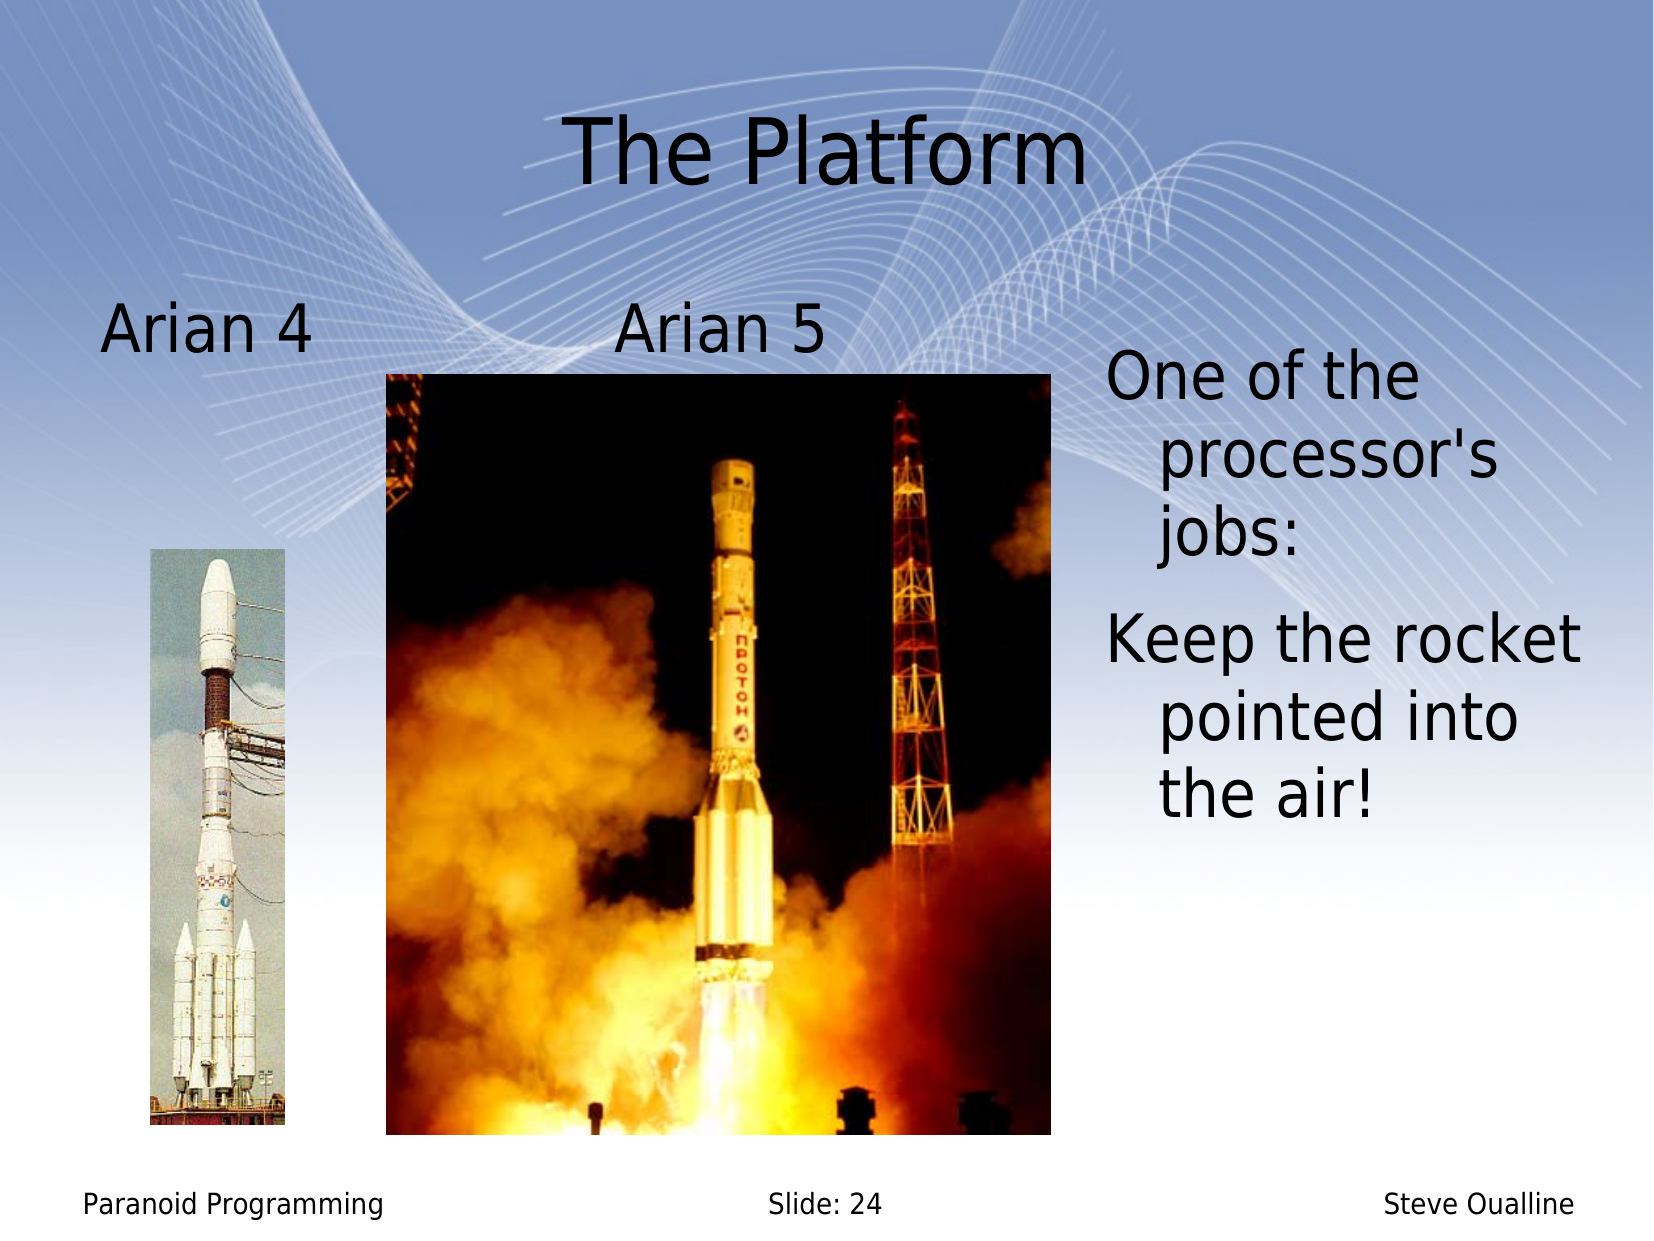

# The Platform
Arian 4
Arian 5
One of the processor's jobs:
Keep the rocket pointed into the air!
Paranoid Programming
Steve Oualline
24